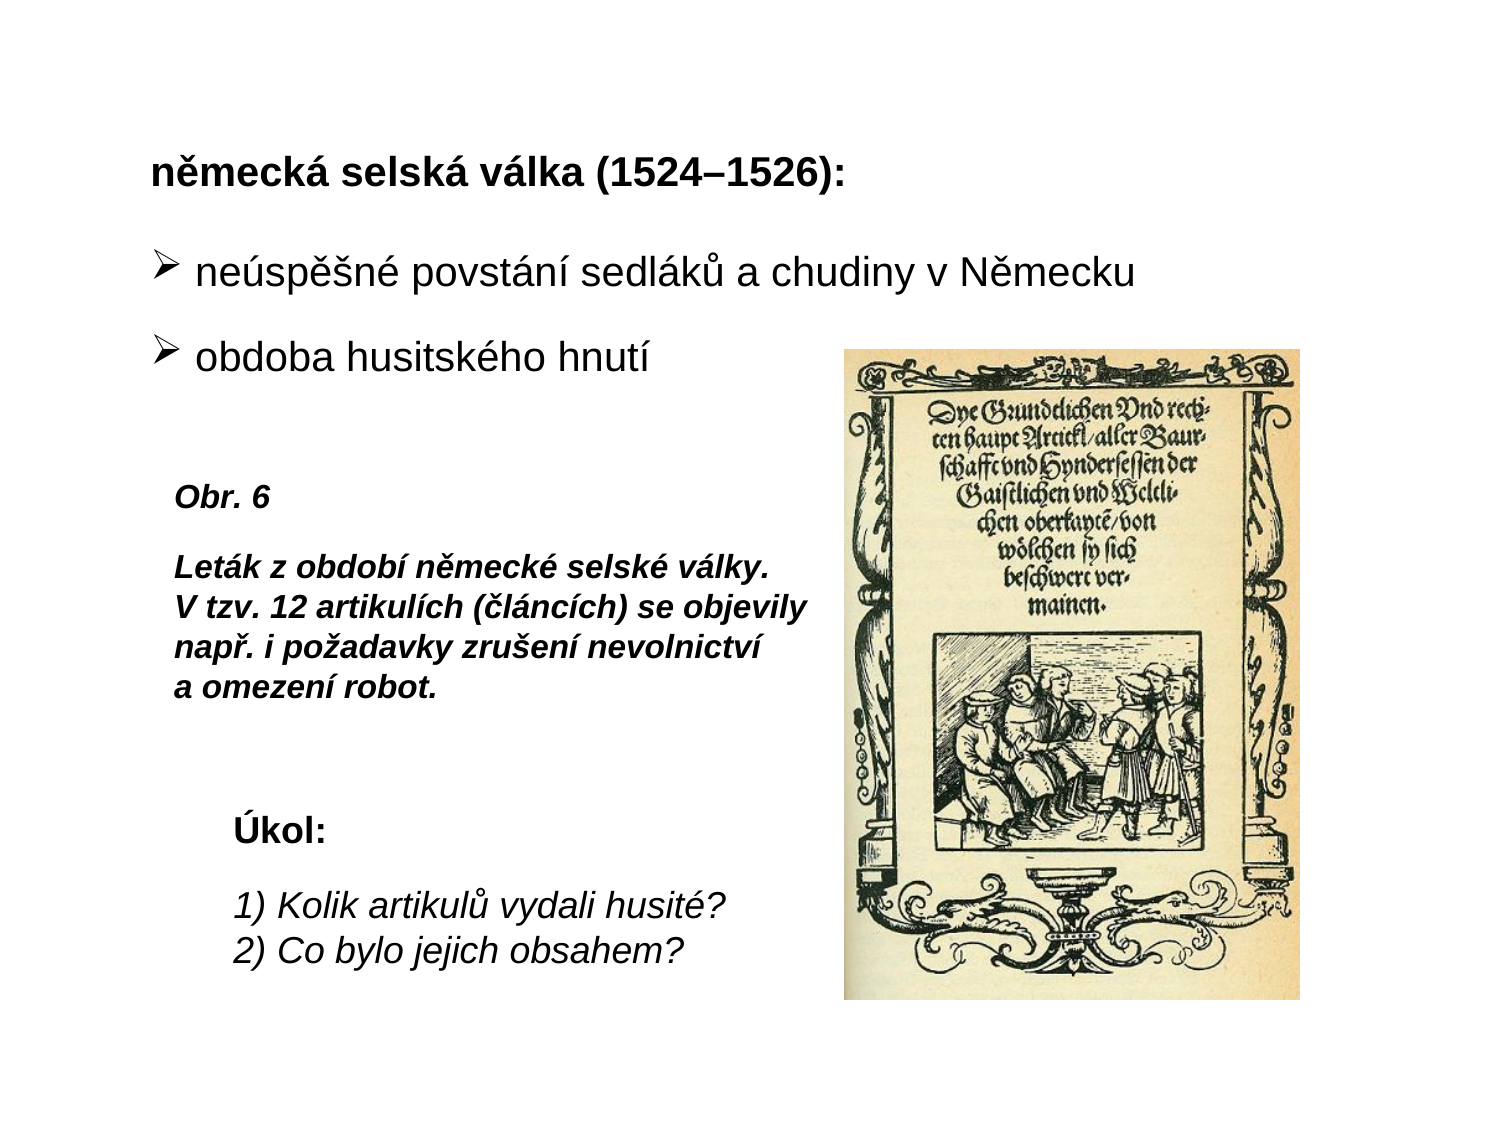

německá selská válka (1524–1526):
 neúspěšné povstání sedláků a chudiny v Německu
 obdoba husitského hnutí
Obr. 6
Leták z období německé selské války.
V tzv. 12 artikulích (článcích) se objevily např. i požadavky zrušení nevolnictví
a omezení robot.
Úkol:
1) Kolik artikulů vydali husité?
2) Co bylo jejich obsahem?